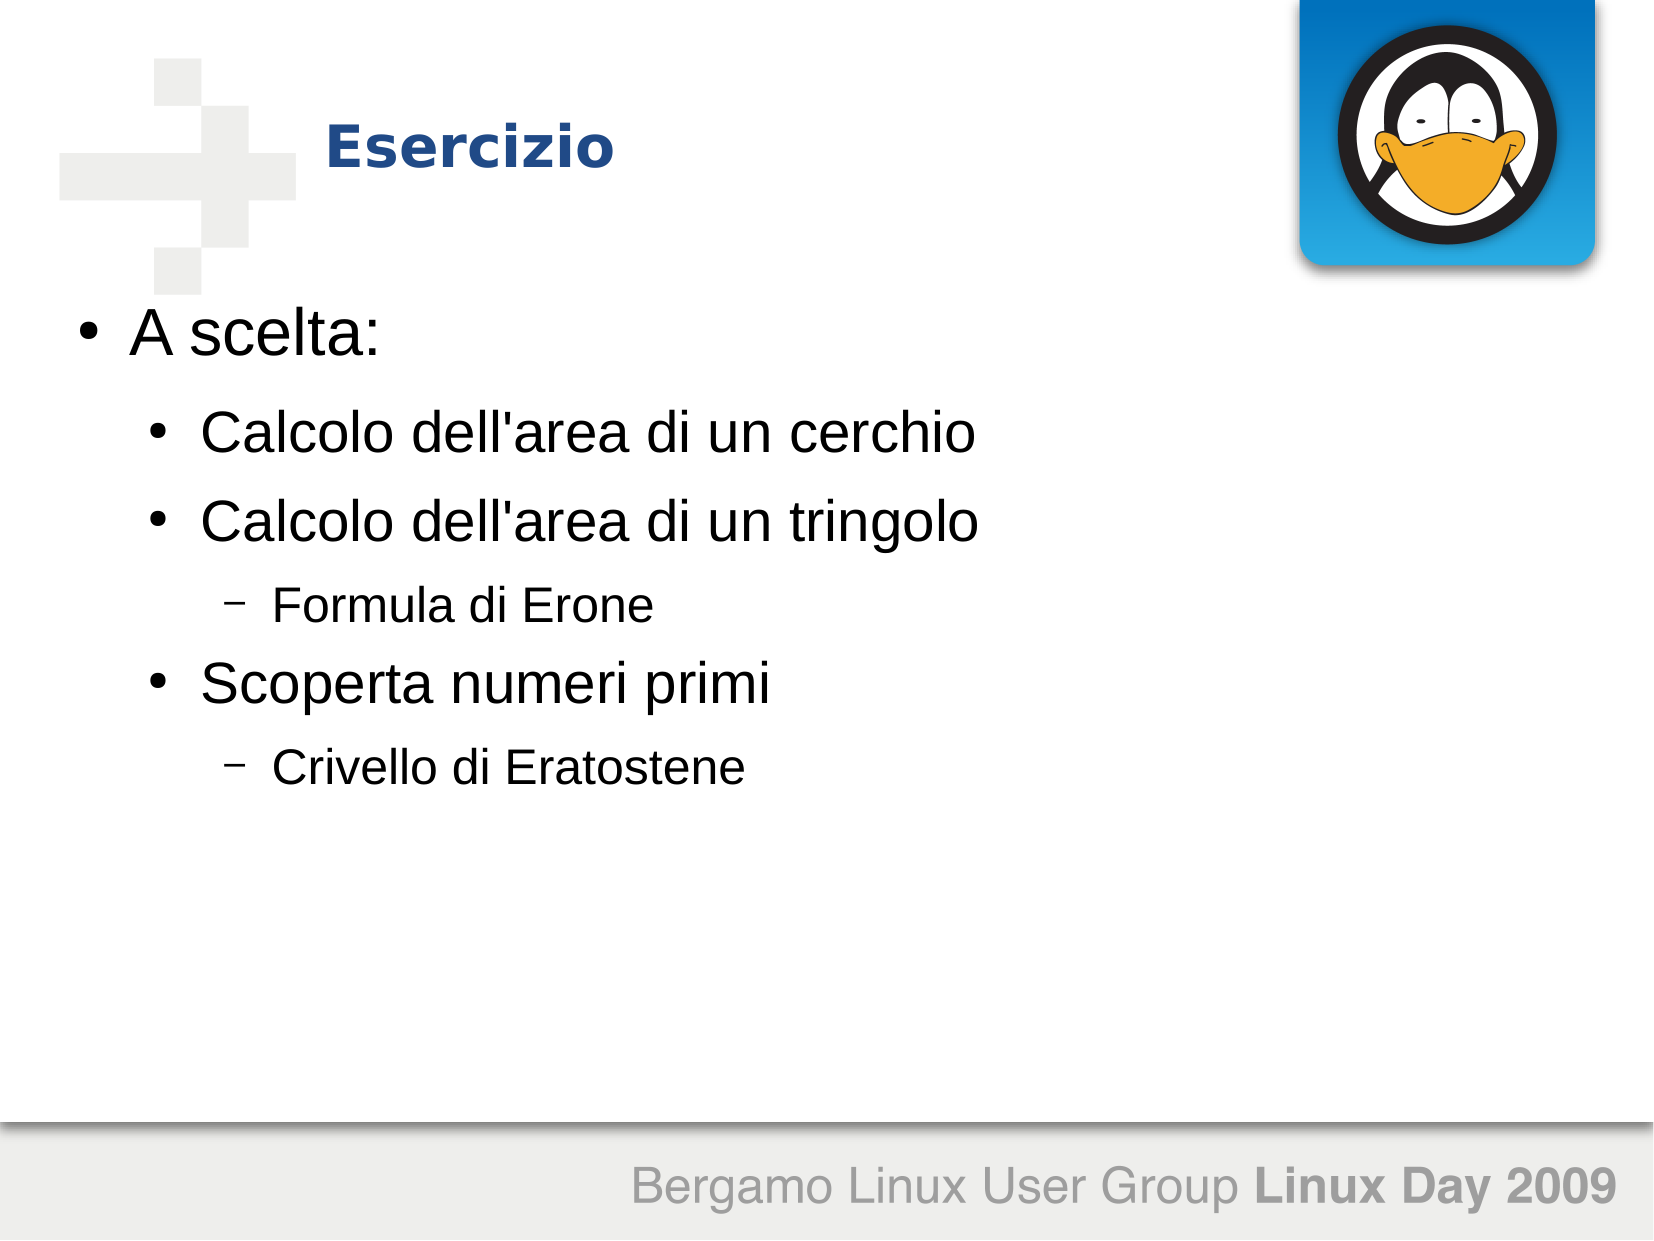

# Esercizio
A scelta:
Calcolo dell'area di un cerchio
Calcolo dell'area di un tringolo
Formula di Erone
Scoperta numeri primi
Crivello di Eratostene